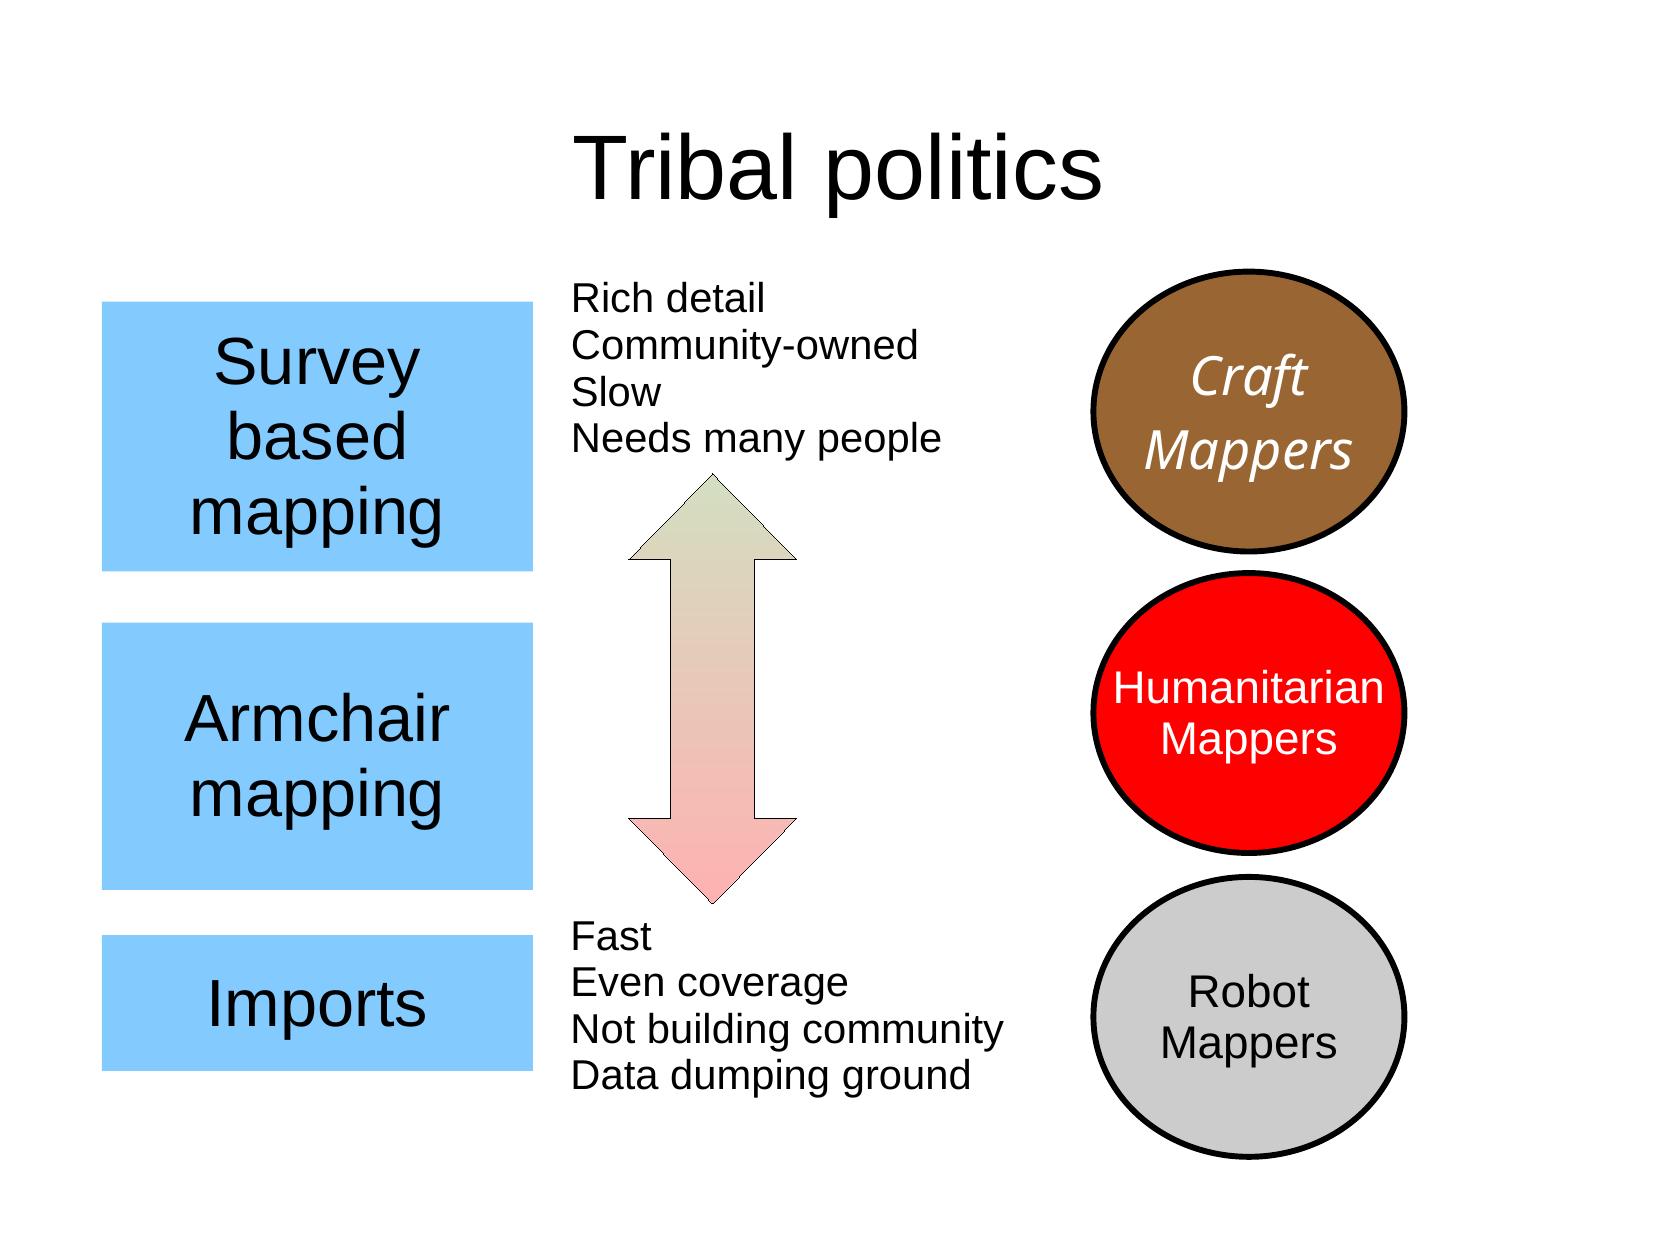

# Tribal politics
Rich detail Community-owned
Slow
Needs many people
Craft
Mappers
Survey
based mapping
Humanitarian
Mappers
Armchair mapping
Robot
Mappers
Fast
Even coverage
Not building community
Data dumping ground
Imports